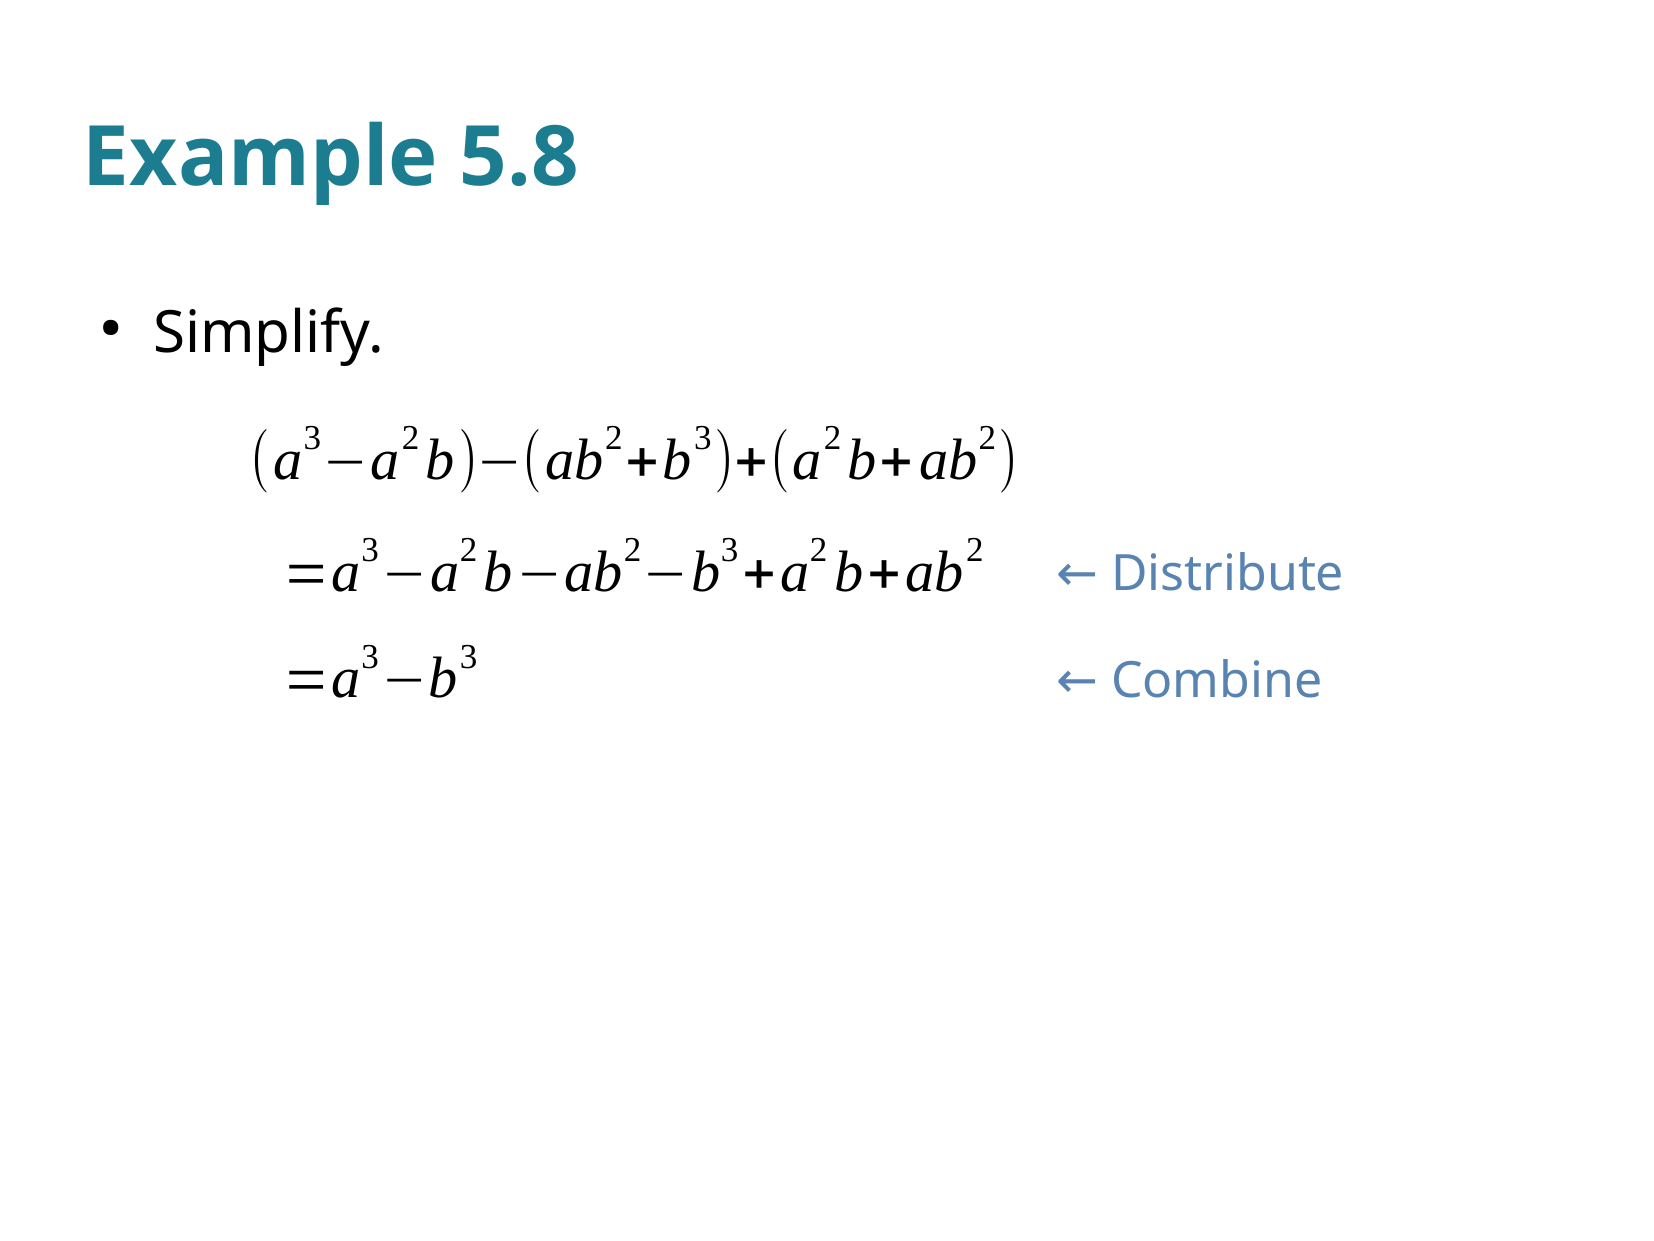

# Example 5.8
Simplify.
← Distribute
← Combine